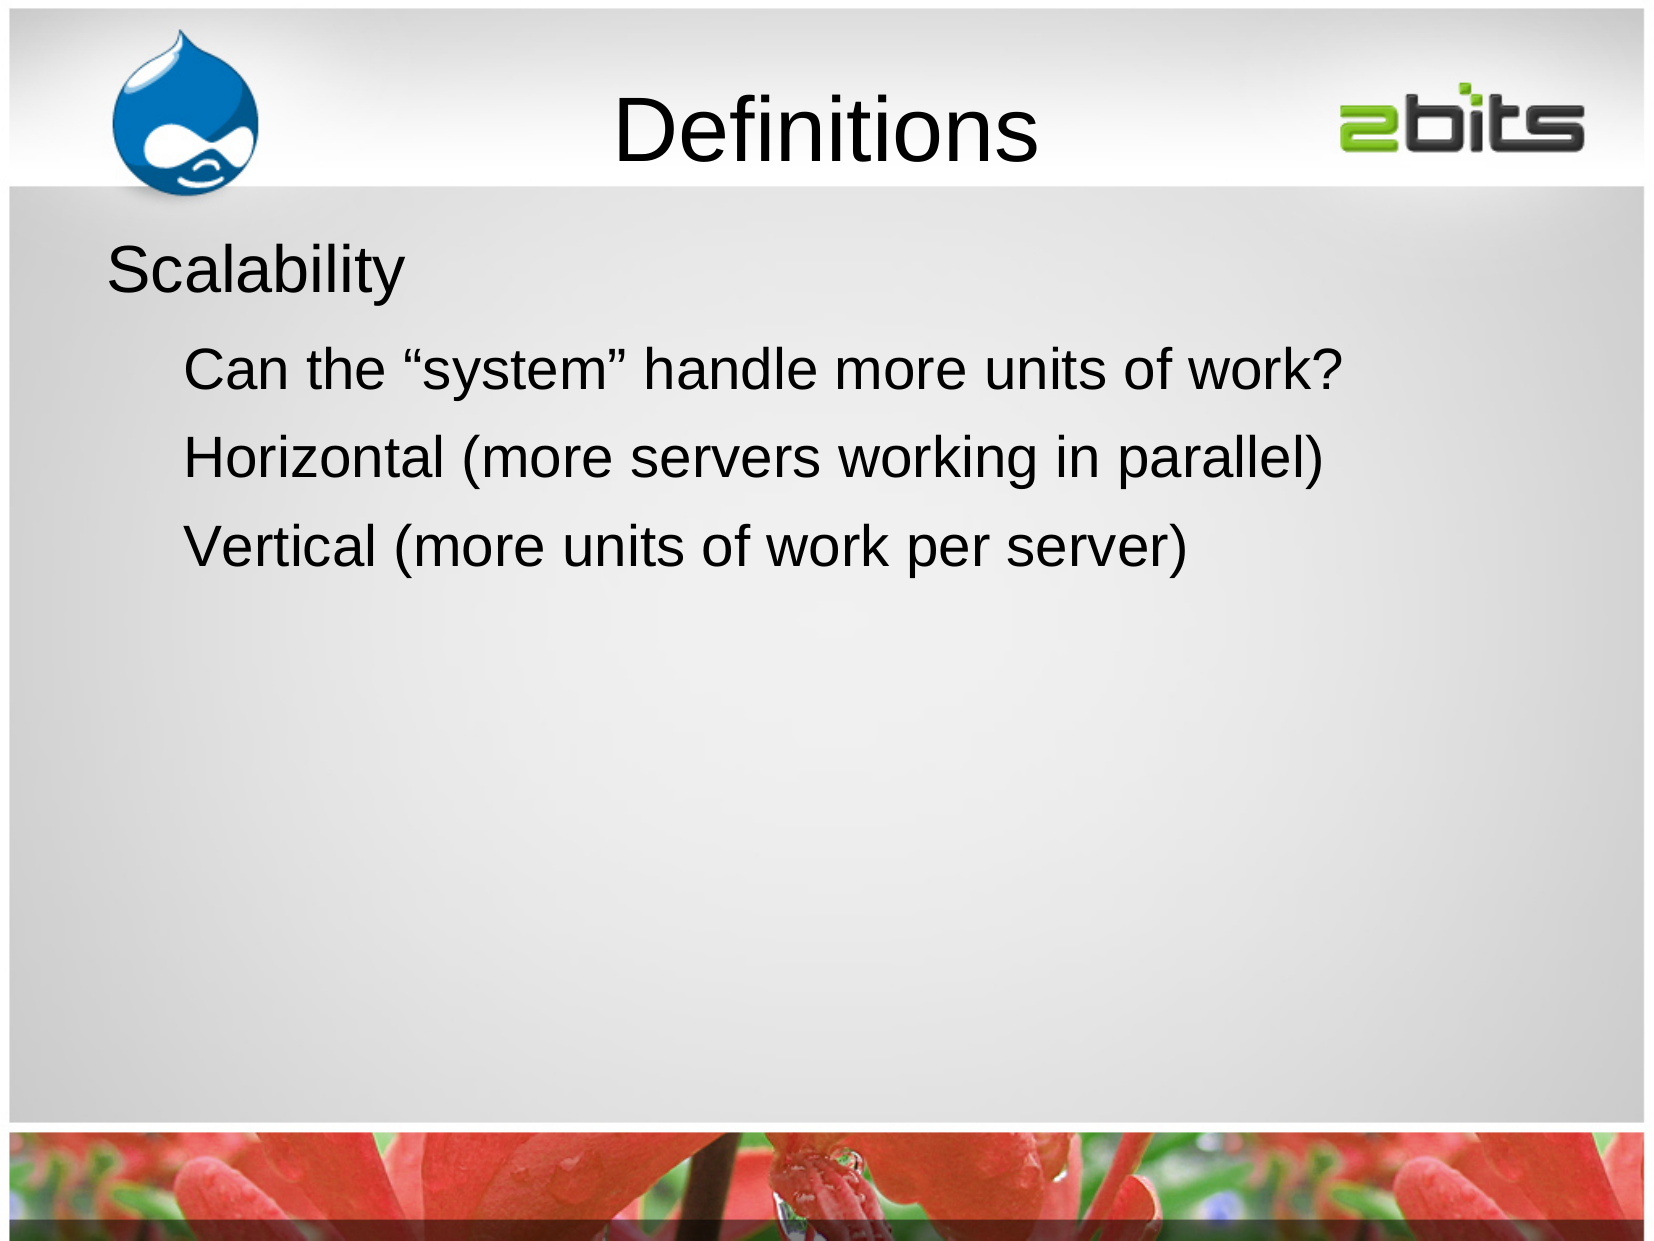

# Definitions
Scalability
Can the “system” handle more units of work?
Horizontal (more servers working in parallel)
Vertical (more units of work per server)